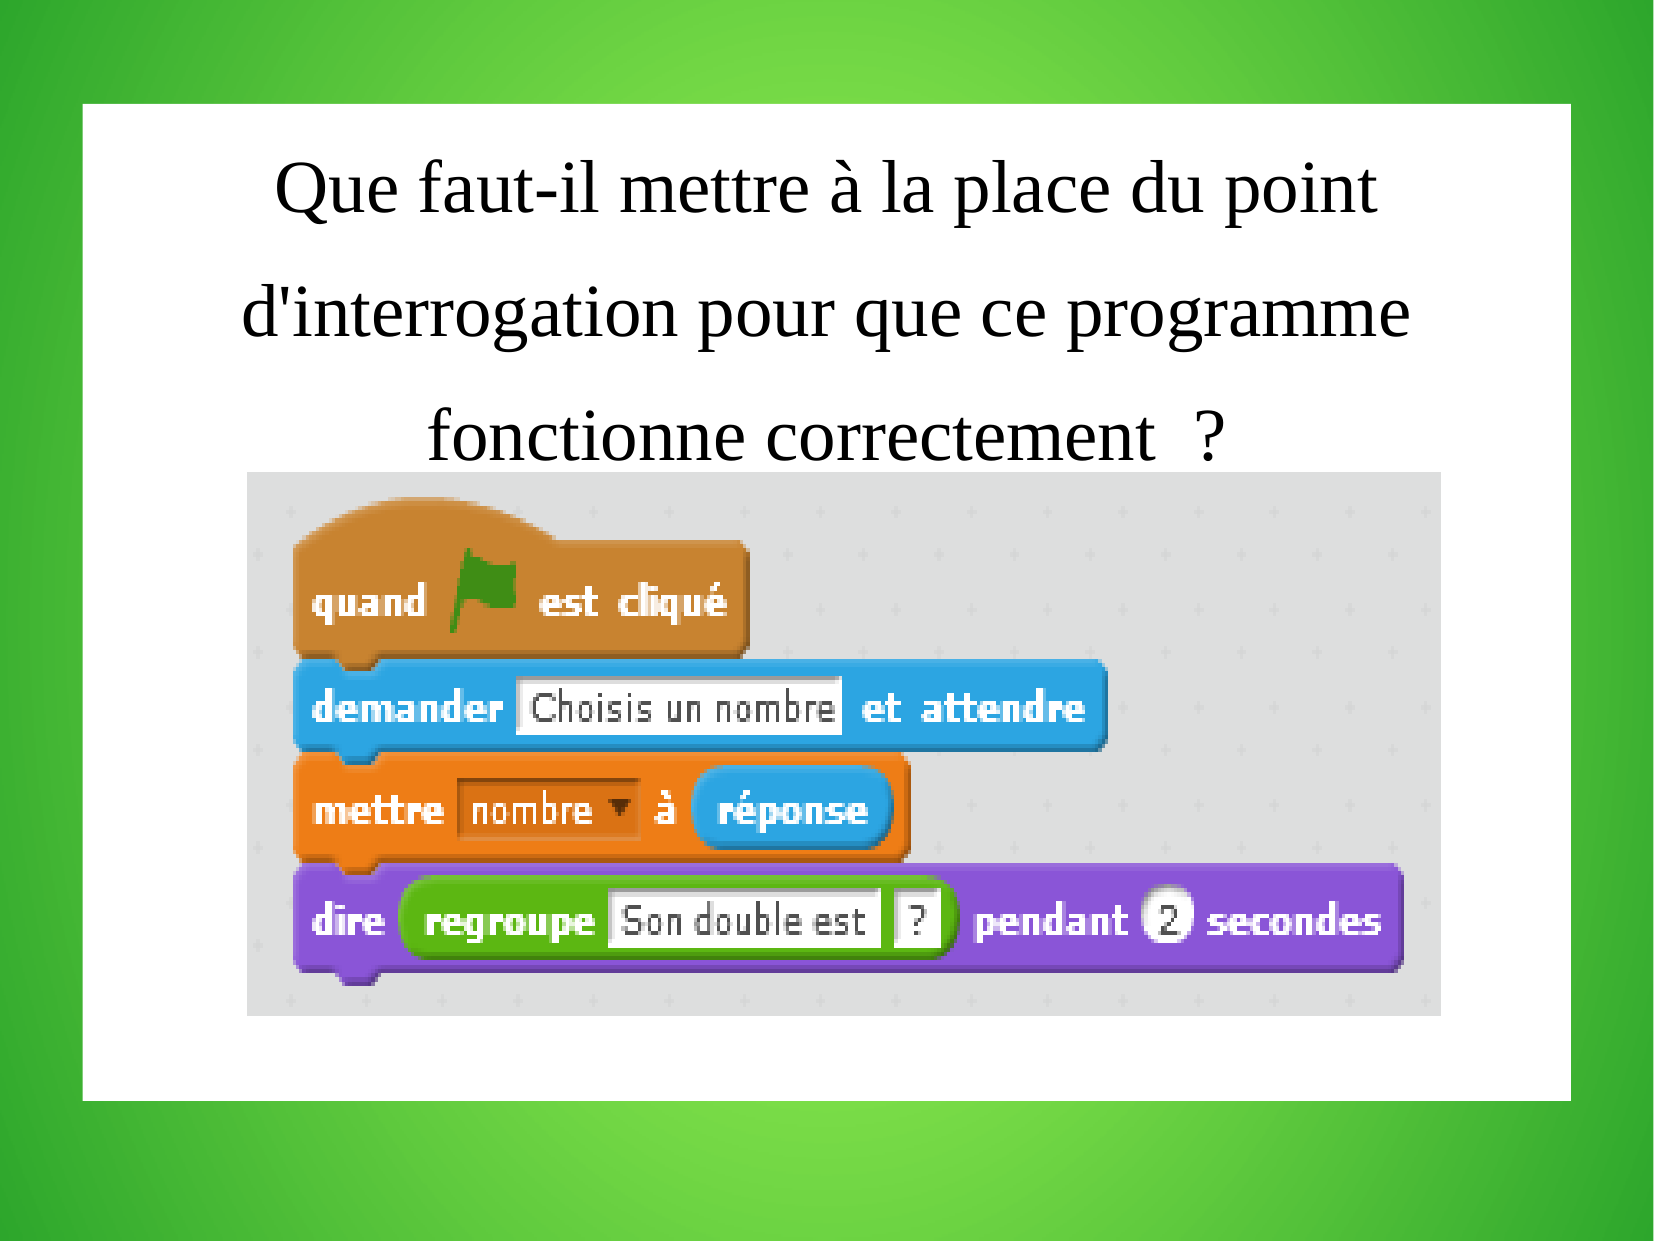

Que faut-il mettre à la place du point d'interrogation pour que ce programme fonctionne correctement  ?